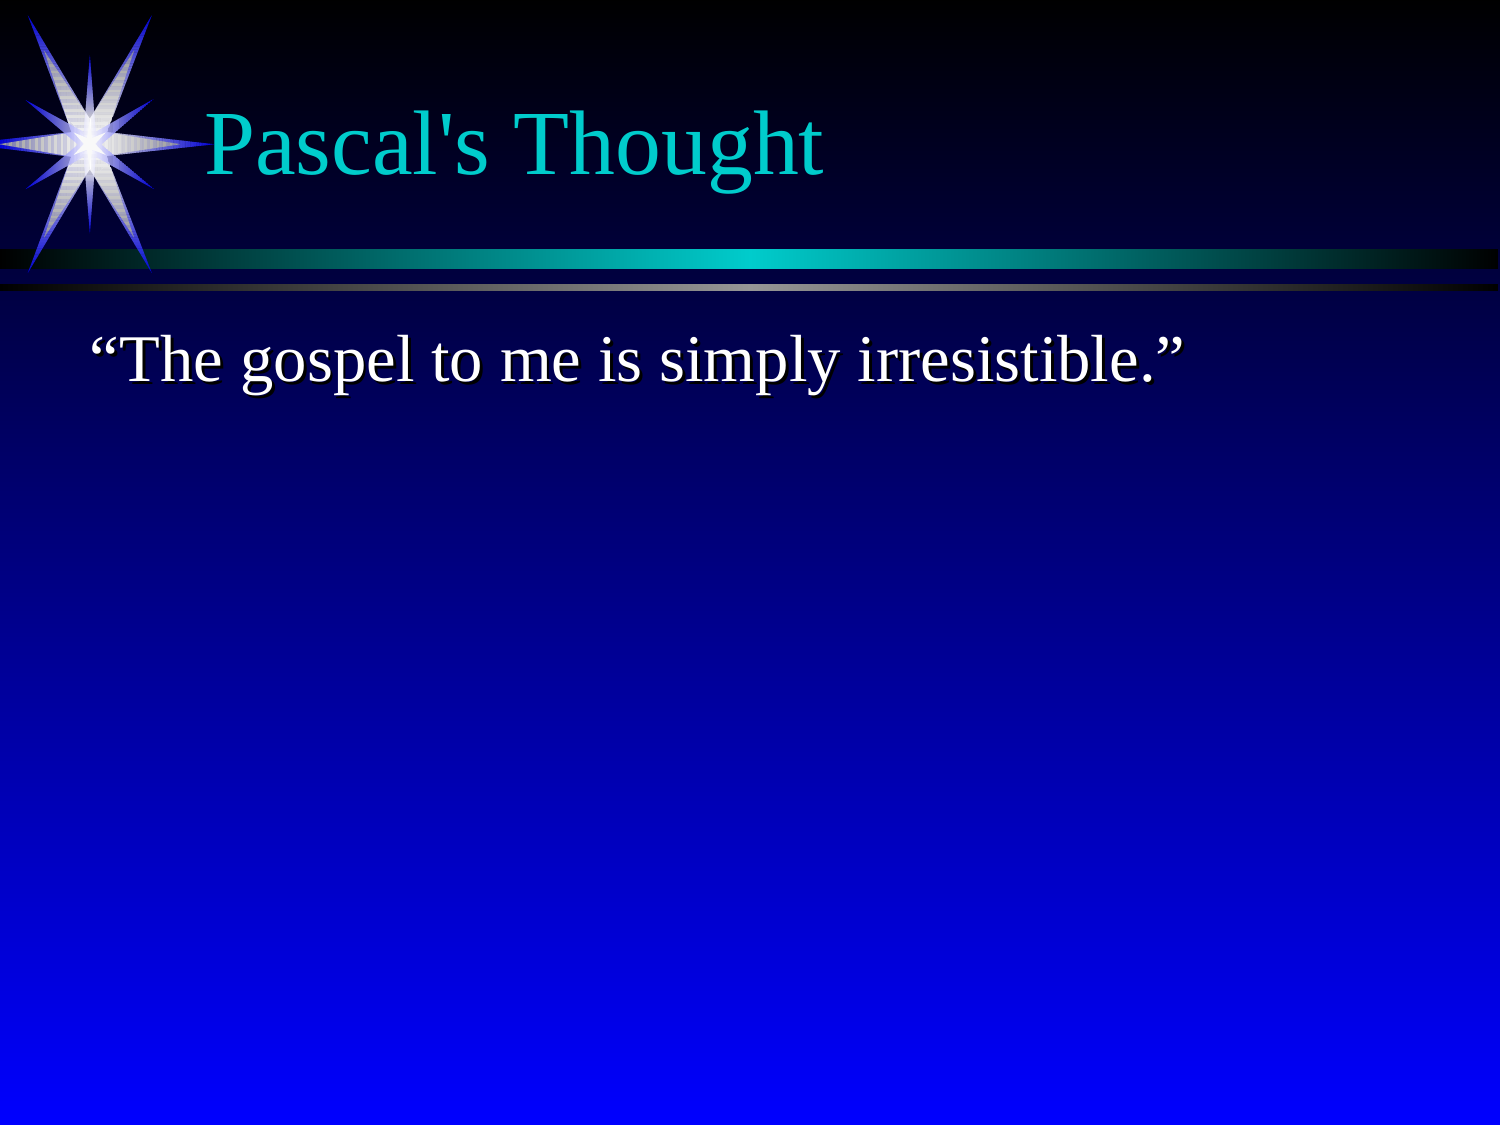

# Pascal's Thought
“The gospel to me is simply irresistible.”